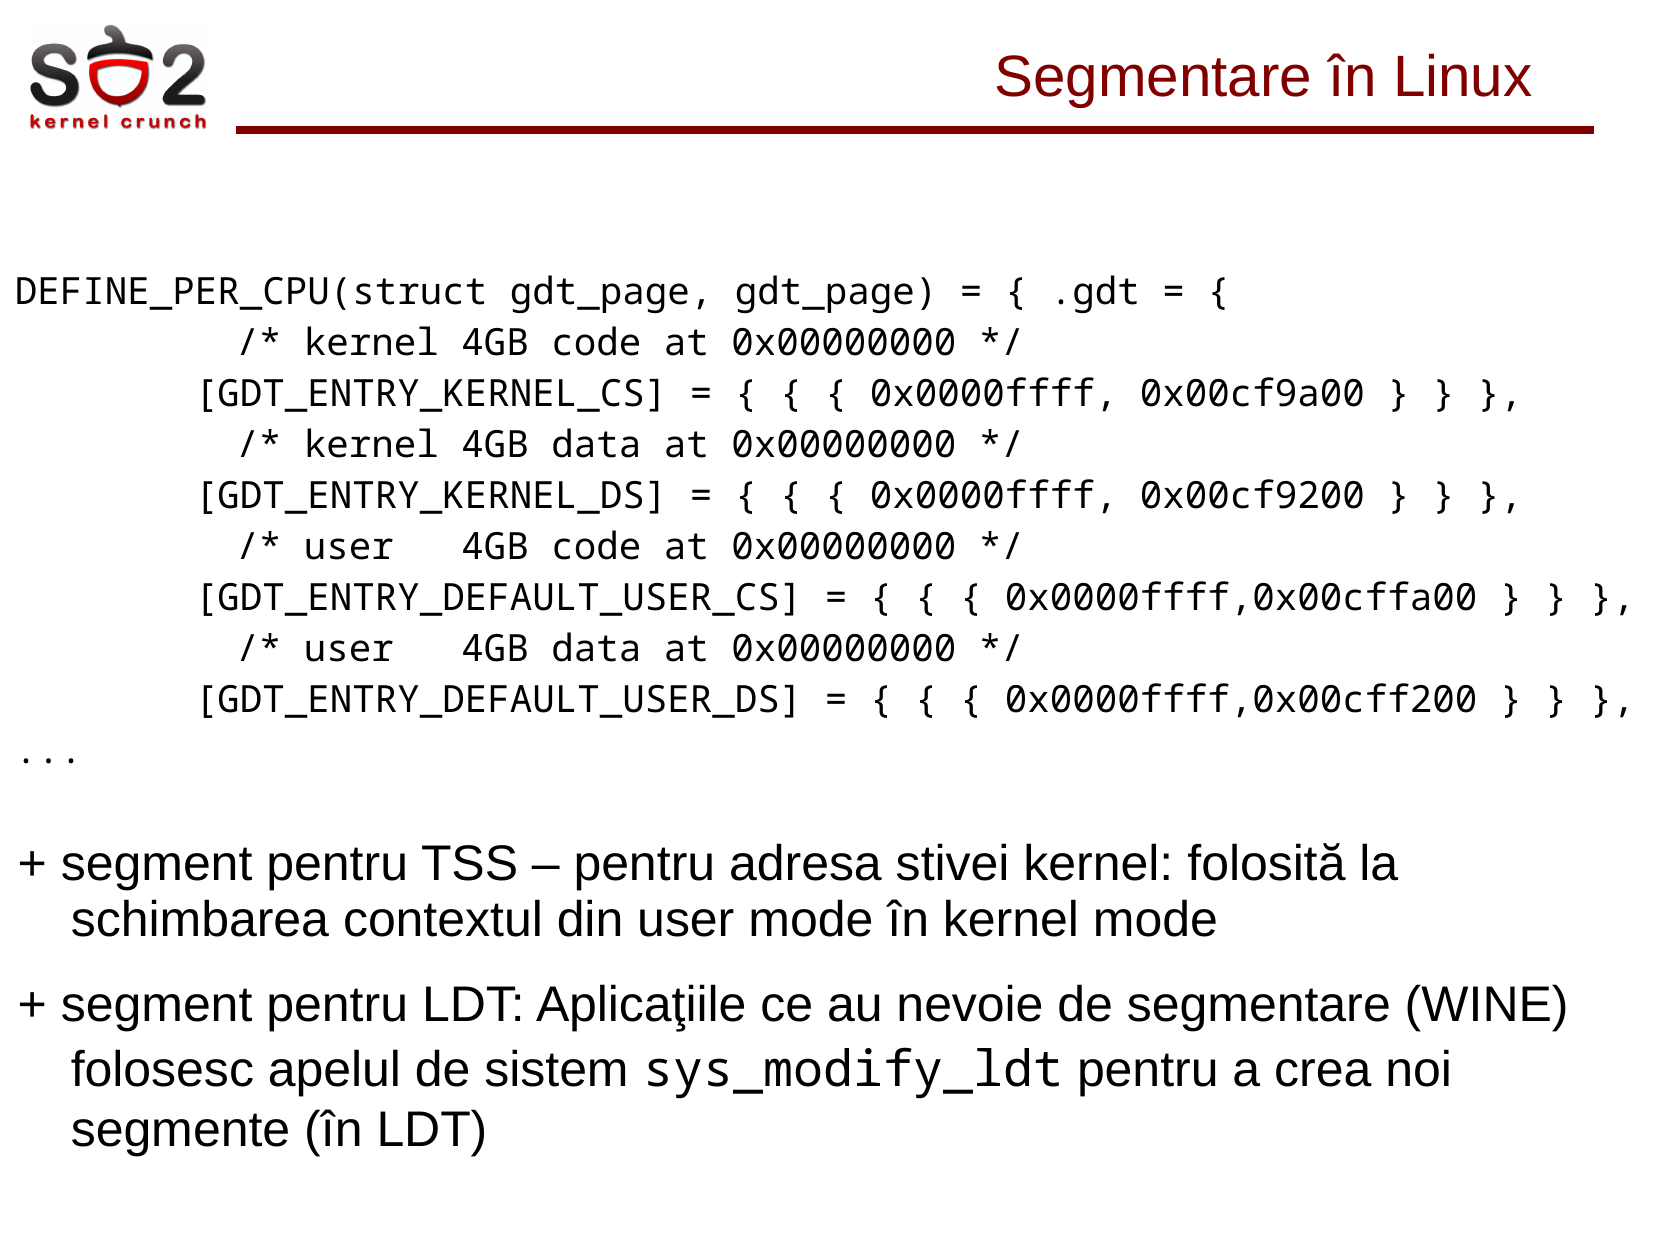

# Segmentare în Linux
DEFINE_PER_CPU(struct gdt_page, gdt_page) = { .gdt = {
			/* kernel 4GB code at 0x00000000 */
 [GDT_ENTRY_KERNEL_CS] = { { { 0x0000ffff, 0x00cf9a00 } } },
			/* kernel 4GB data at 0x00000000 */
 [GDT_ENTRY_KERNEL_DS] = { { { 0x0000ffff, 0x00cf9200 } } },
			/* user 4GB code at 0x00000000 */
 [GDT_ENTRY_DEFAULT_USER_CS] = { { { 0x0000ffff,0x00cffa00 } } },
			/* user 4GB data at 0x00000000 */
 [GDT_ENTRY_DEFAULT_USER_DS] = { { { 0x0000ffff,0x00cff200 } } },
...
+ segment pentru TSS – pentru adresa stivei kernel: folosită la schimbarea contextul din user mode în kernel mode
+ segment pentru LDT: Aplicaţiile ce au nevoie de segmentare (WINE) folosesc apelul de sistem sys_modify_ldt pentru a crea noi segmente (în LDT)